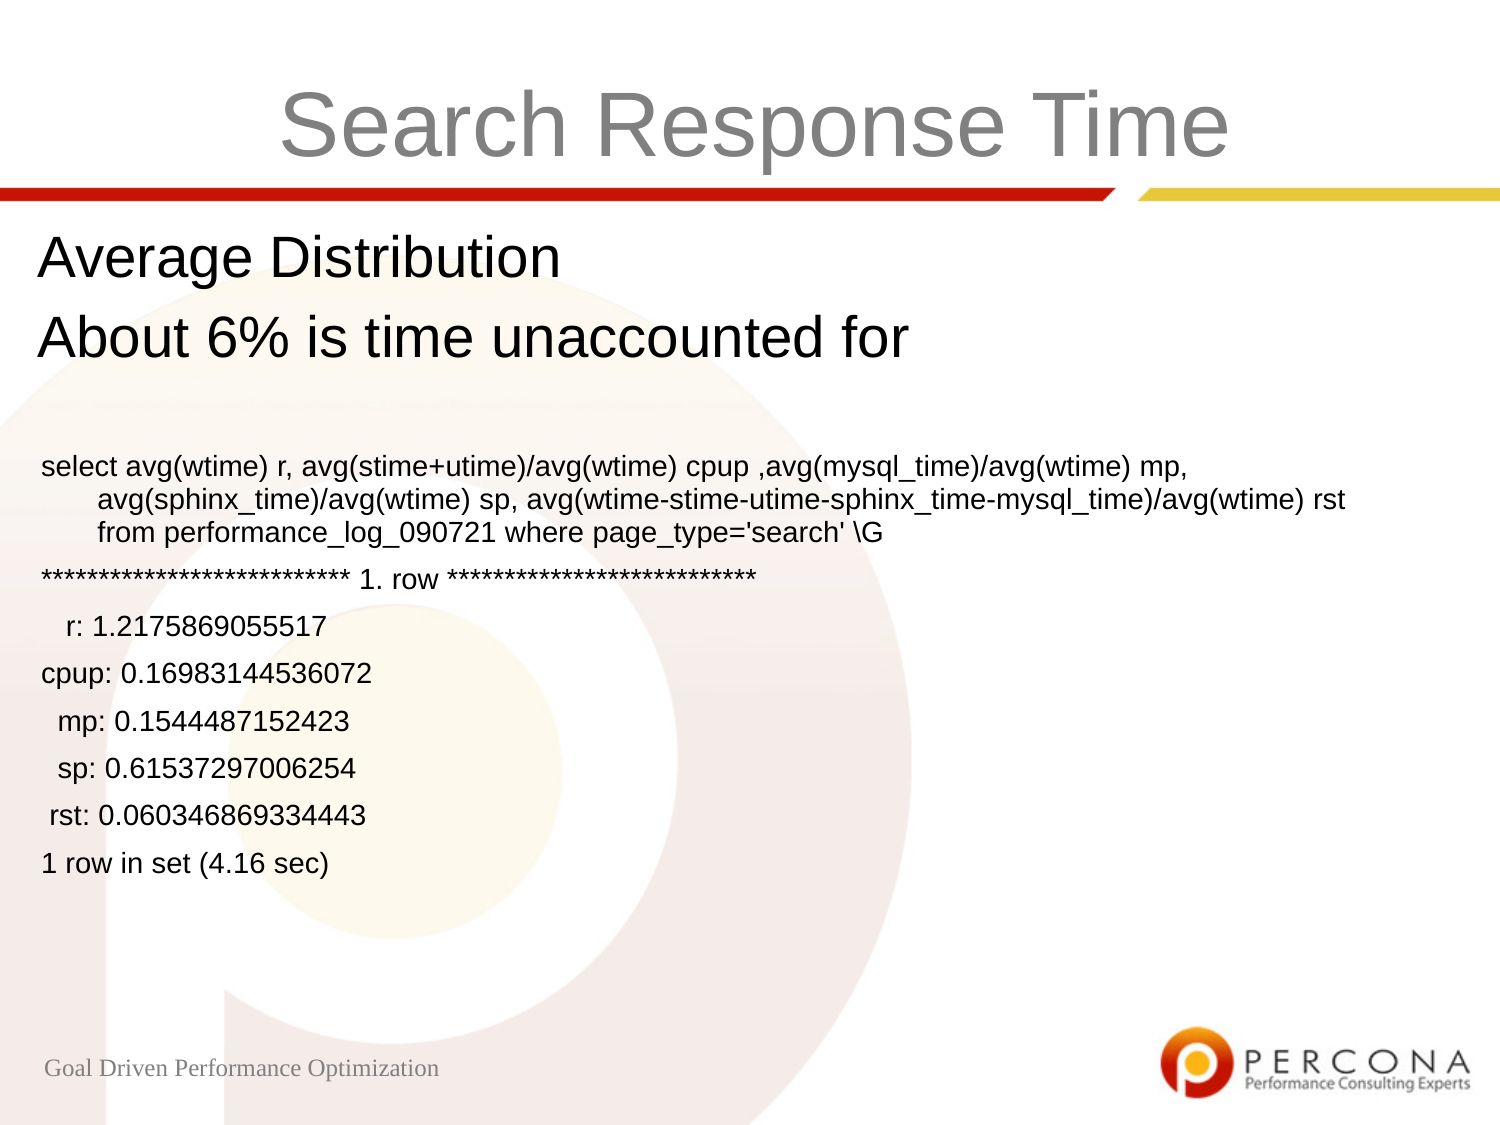

# Search Response Time
Average Distribution
About 6% is time unaccounted for
select avg(wtime) r, avg(stime+utime)/avg(wtime) cpup ,avg(mysql_time)/avg(wtime) mp, avg(sphinx_time)/avg(wtime) sp, avg(wtime-stime-utime-sphinx_time-mysql_time)/avg(wtime) rst from performance_log_090721 where page_type='search' \G
*************************** 1. row ***************************
 r: 1.2175869055517
cpup: 0.16983144536072
 mp: 0.1544487152423
 sp: 0.61537297006254
 rst: 0.060346869334443
1 row in set (4.16 sec)